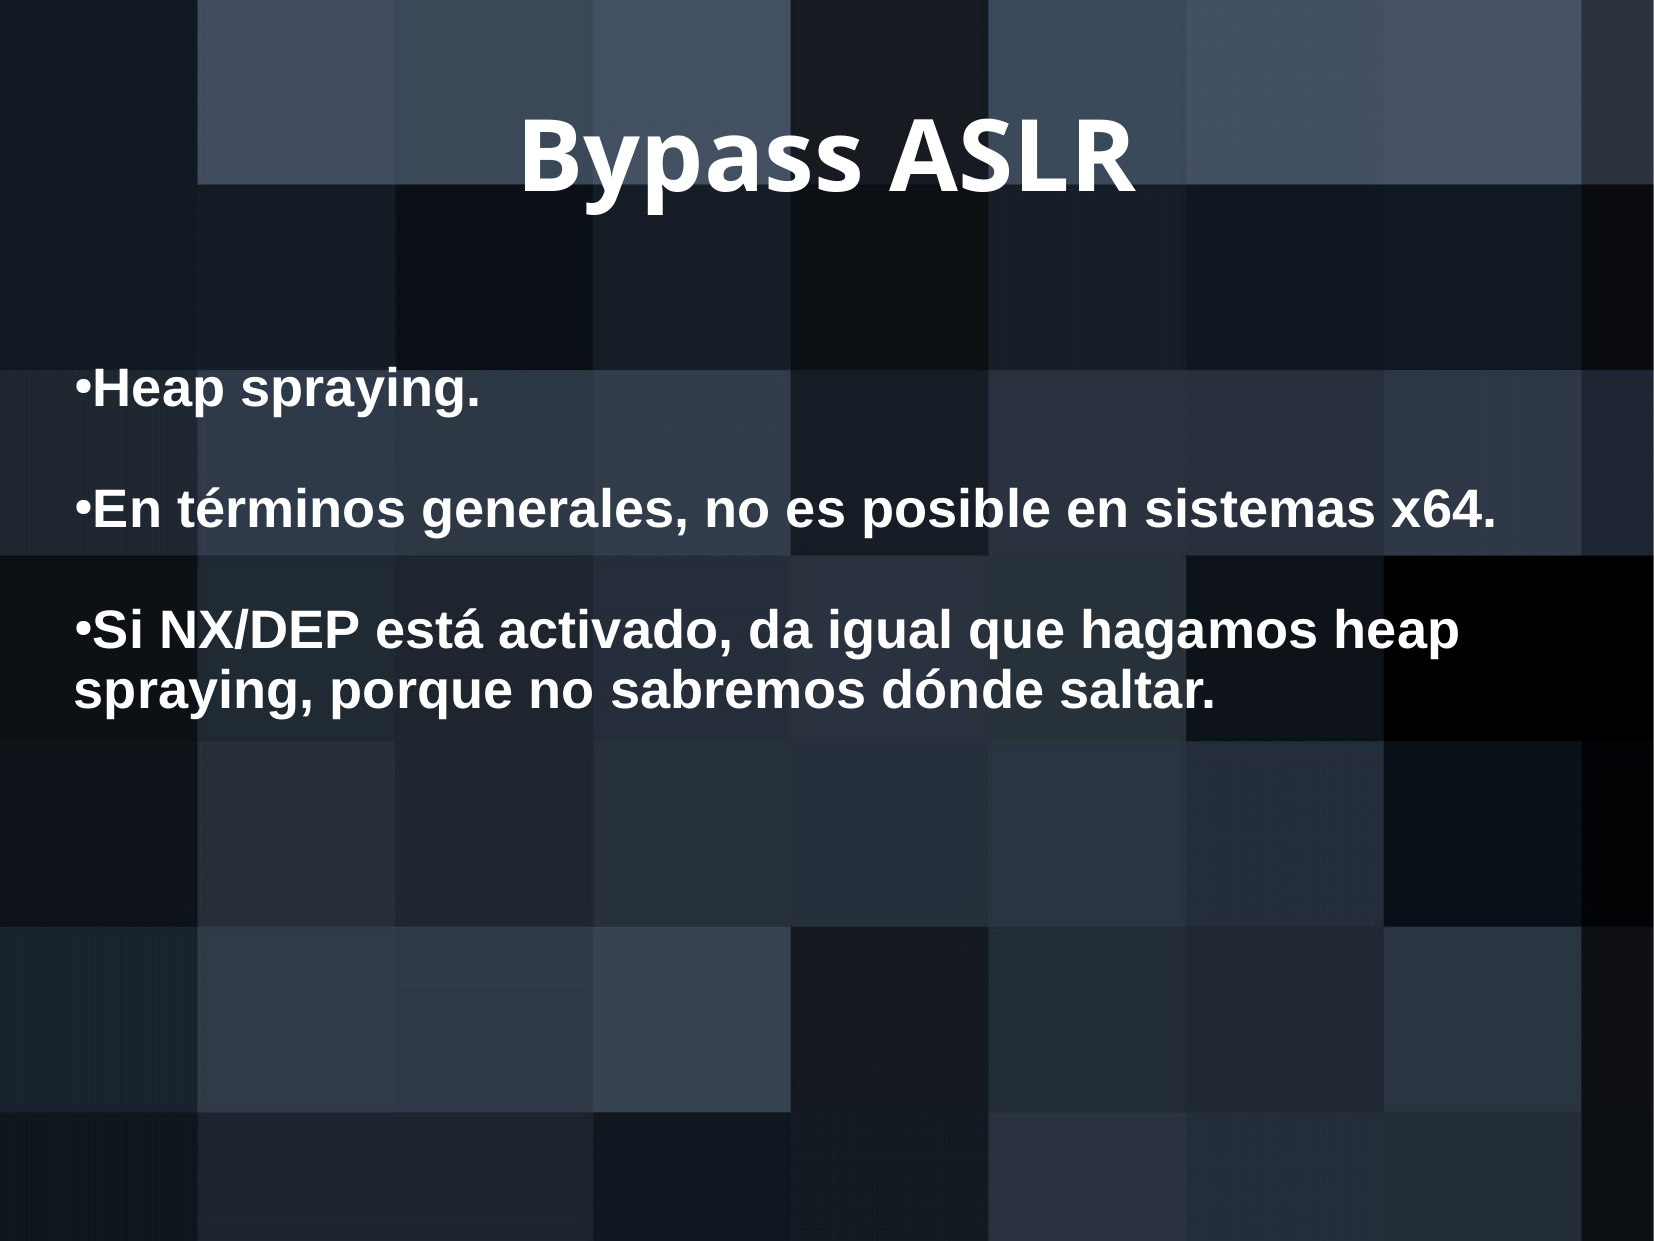

# Bypass ASLR
Heap spraying.
En términos generales, no es posible en sistemas x64.
Si NX/DEP está activado, da igual que hagamos heap spraying, porque no sabremos dónde saltar.